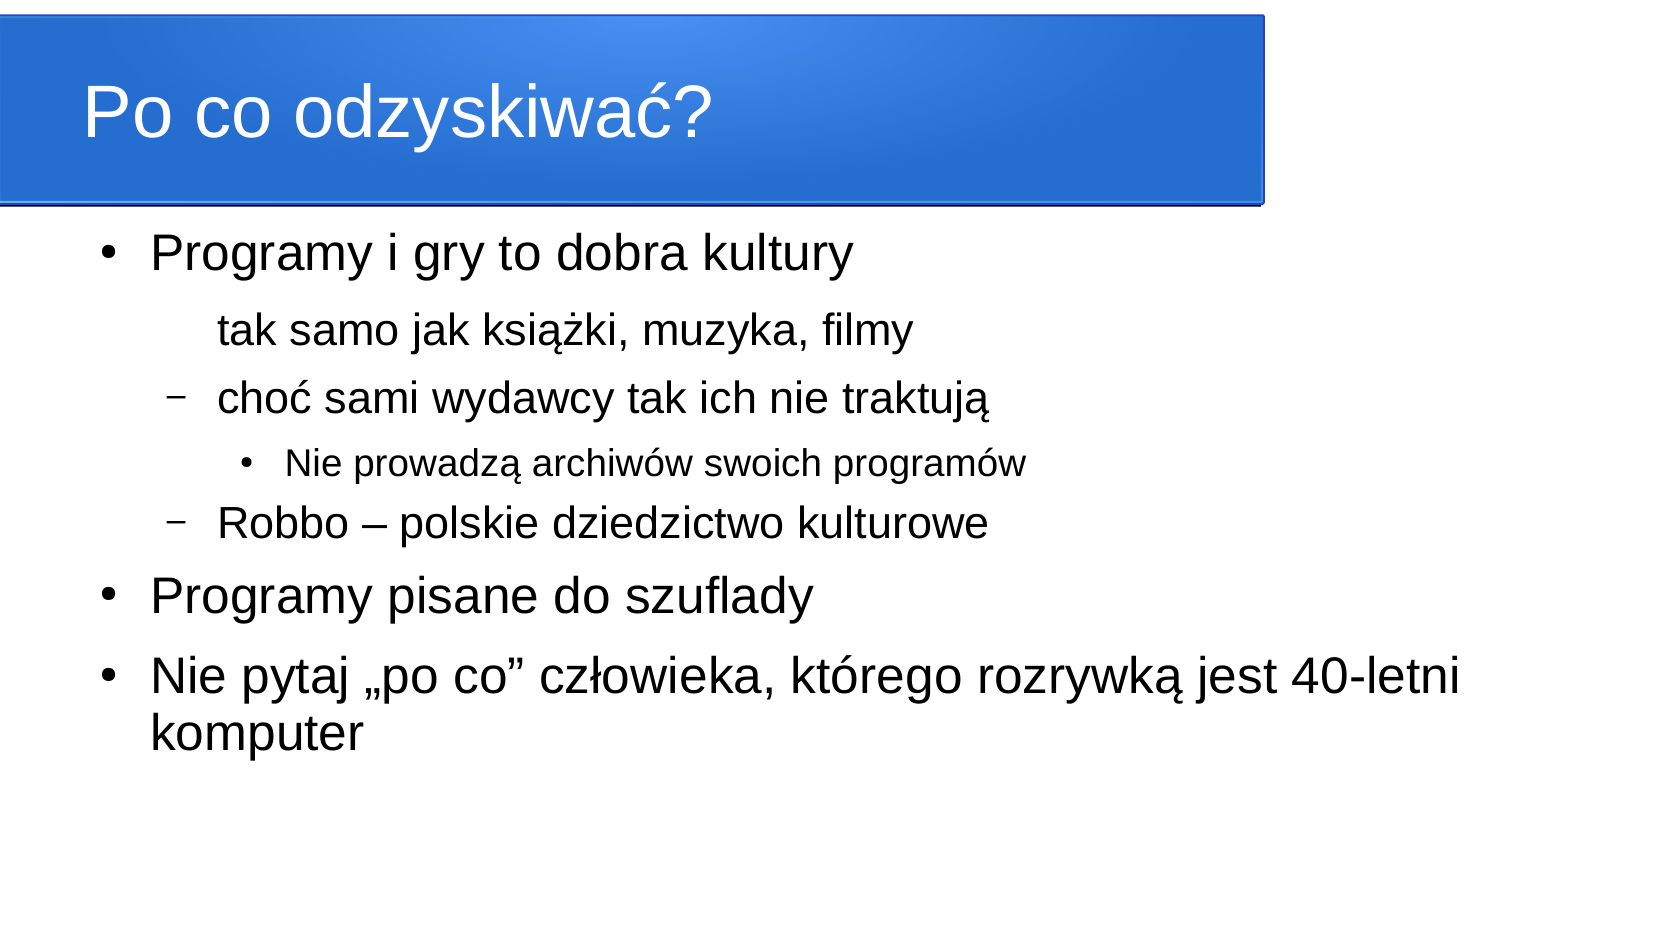

# Po co odzyskiwać?
Programy i gry to dobra kultury
tak samo jak książki, muzyka, filmy
choć sami wydawcy tak ich nie traktują
Nie prowadzą archiwów swoich programów
Robbo – polskie dziedzictwo kulturowe
Programy pisane do szuflady
Nie pytaj „po co” człowieka, którego rozrywką jest 40-letni komputer